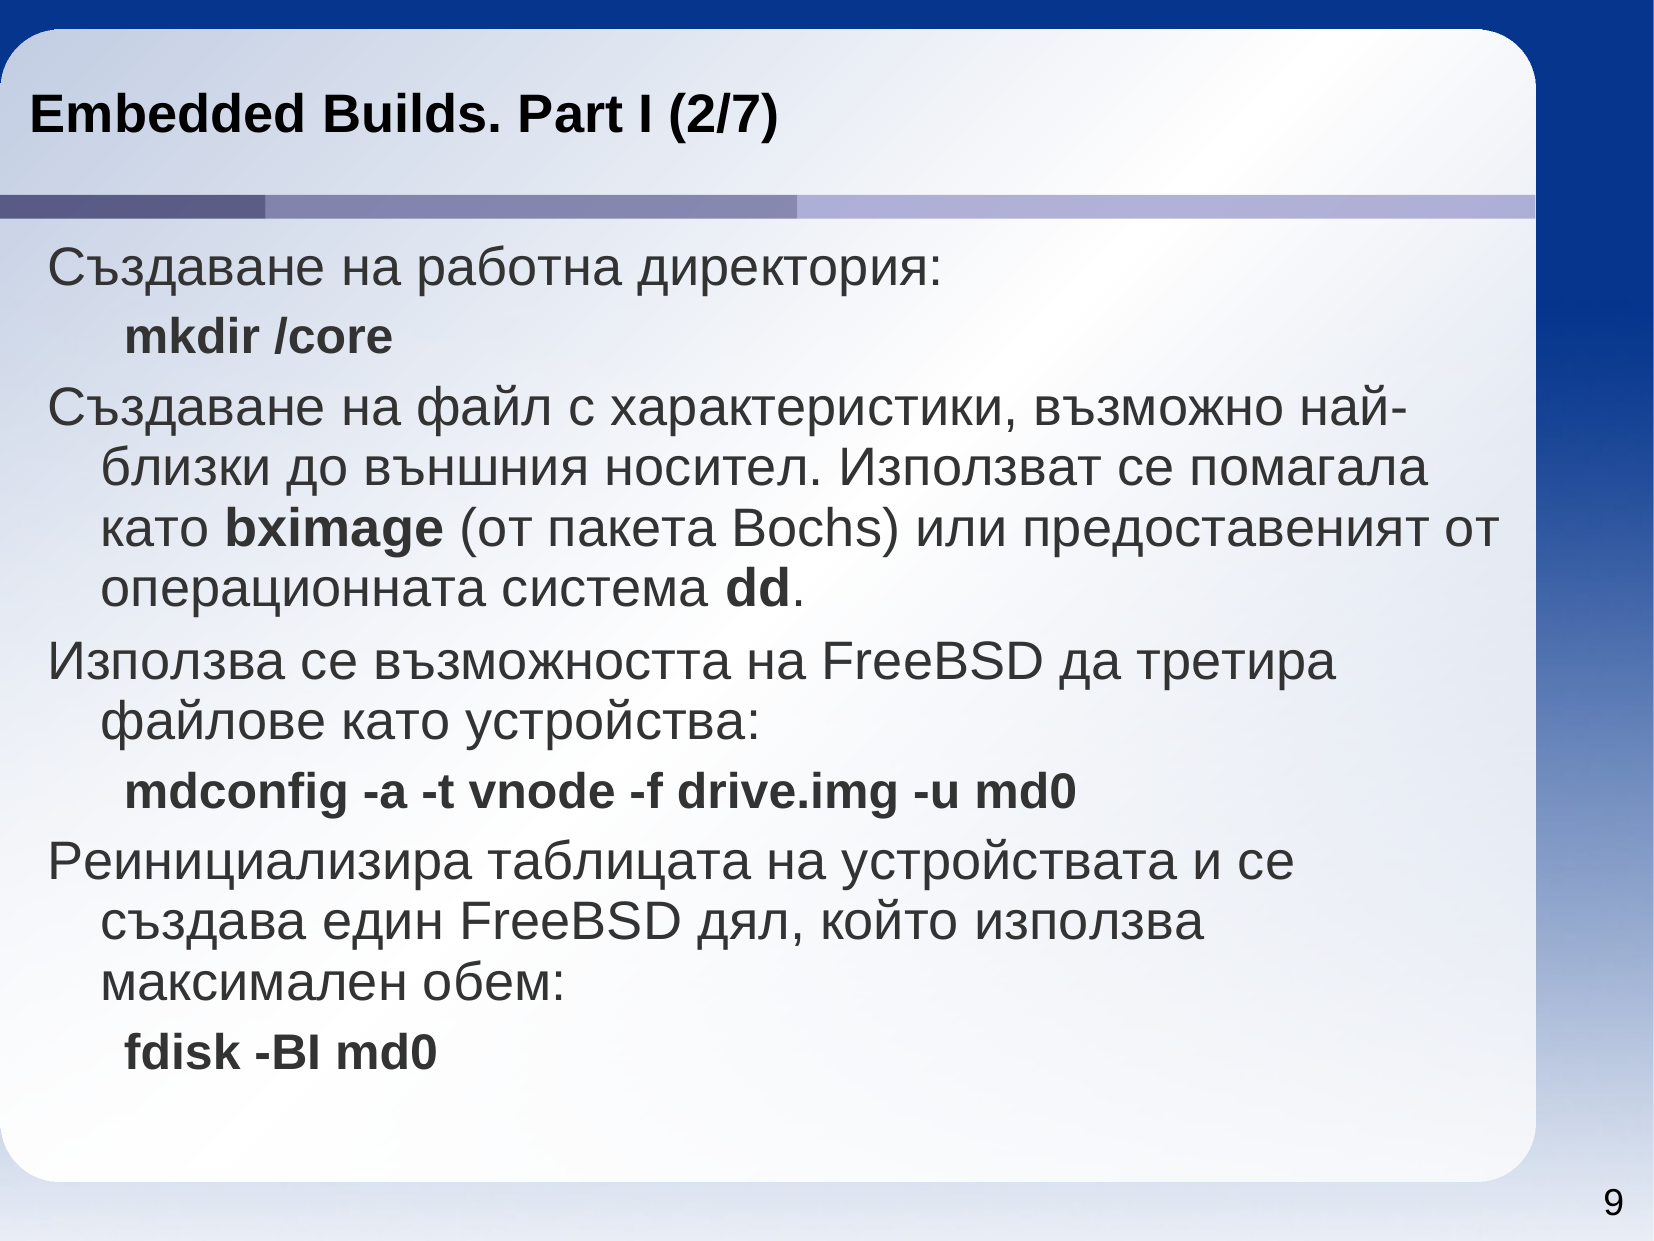

# Embedded Builds. Part I (2/7)
Създаване на работна директория:
mkdir /core
Създаване на файл с характеристики, възможно най-близки до външния носител. Използват се помагала като bximage (от пакета Bochs) или предоставеният от операционната система dd.
Използва се възможността на FreeBSD да третира файлове като устройства:
mdconfig -a -t vnode -f drive.img -u md0
Реинициализира таблицата на устройствата и се създава един FreeBSD дял, който използва максимален обем:
fdisk -BI md0
9